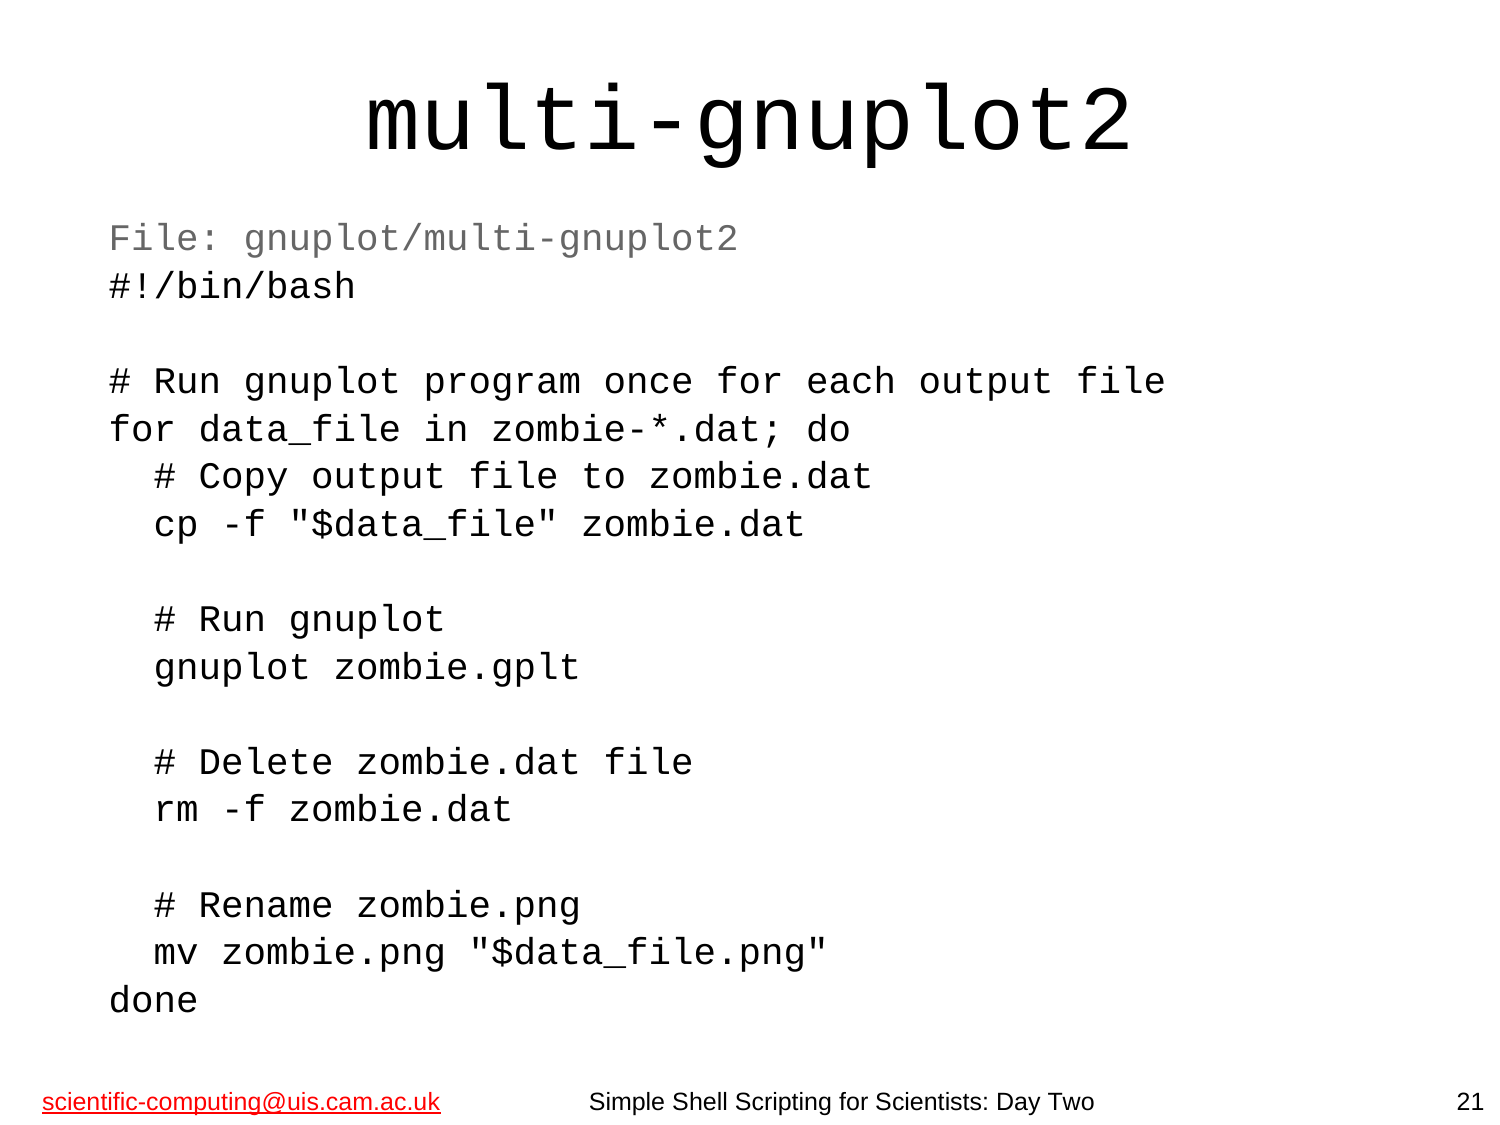

# multi-gnuplot2
File: gnuplot/multi-gnuplot2
#!/bin/bash
# Run gnuplot program once for each output file
for data_file in zombie-*.dat; do
 # Copy output file to zombie.dat
 cp -f "$data_file" zombie.dat
 # Run gnuplot
 gnuplot zombie.gplt
 # Delete zombie.dat file
 rm -f zombie.dat
 # Rename zombie.png
 mv zombie.png "$data_file.png"
done
escience-support@ucs.cam.ac.uk	Simple Shell Scripting for Scientists: Day Two
21